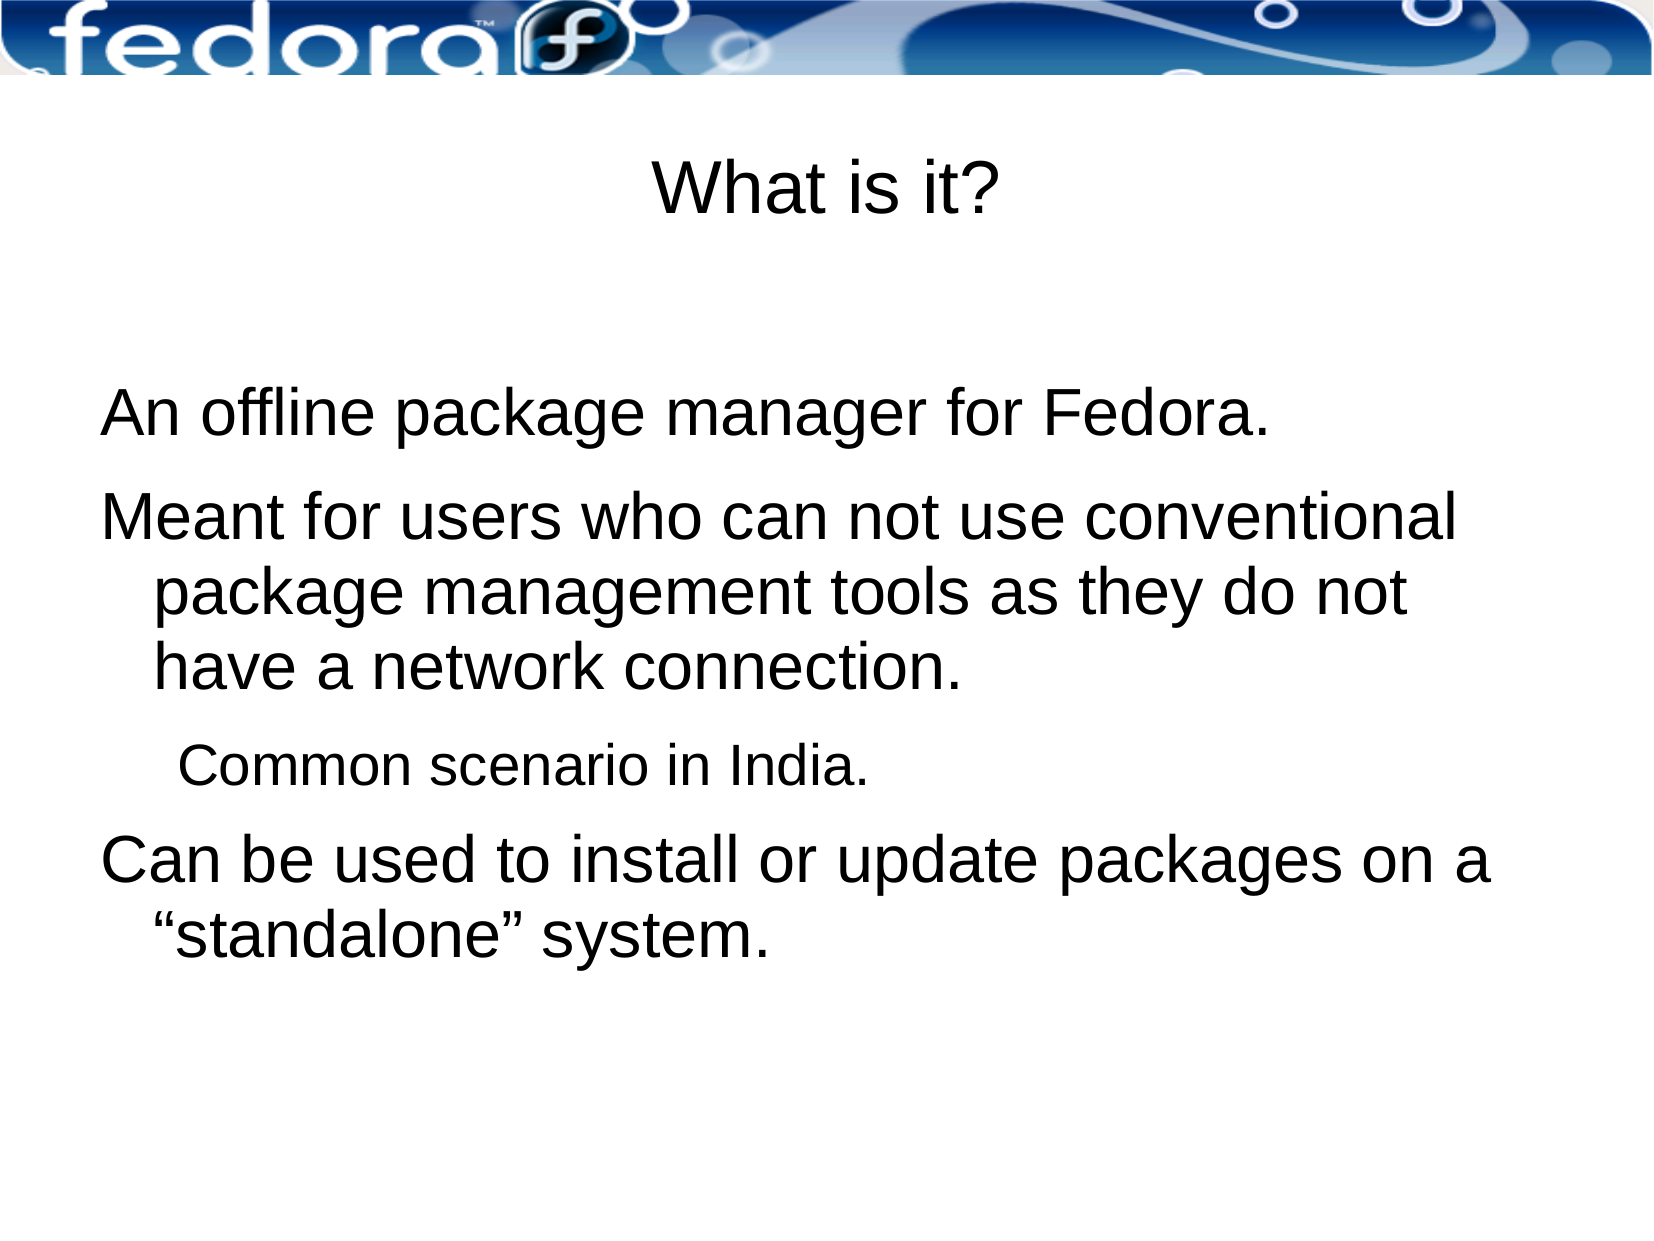

# What is it?
An offline package manager for Fedora.
Meant for users who can not use conventional package management tools as they do not have a network connection.
Common scenario in India.
Can be used to install or update packages on a “standalone” system.